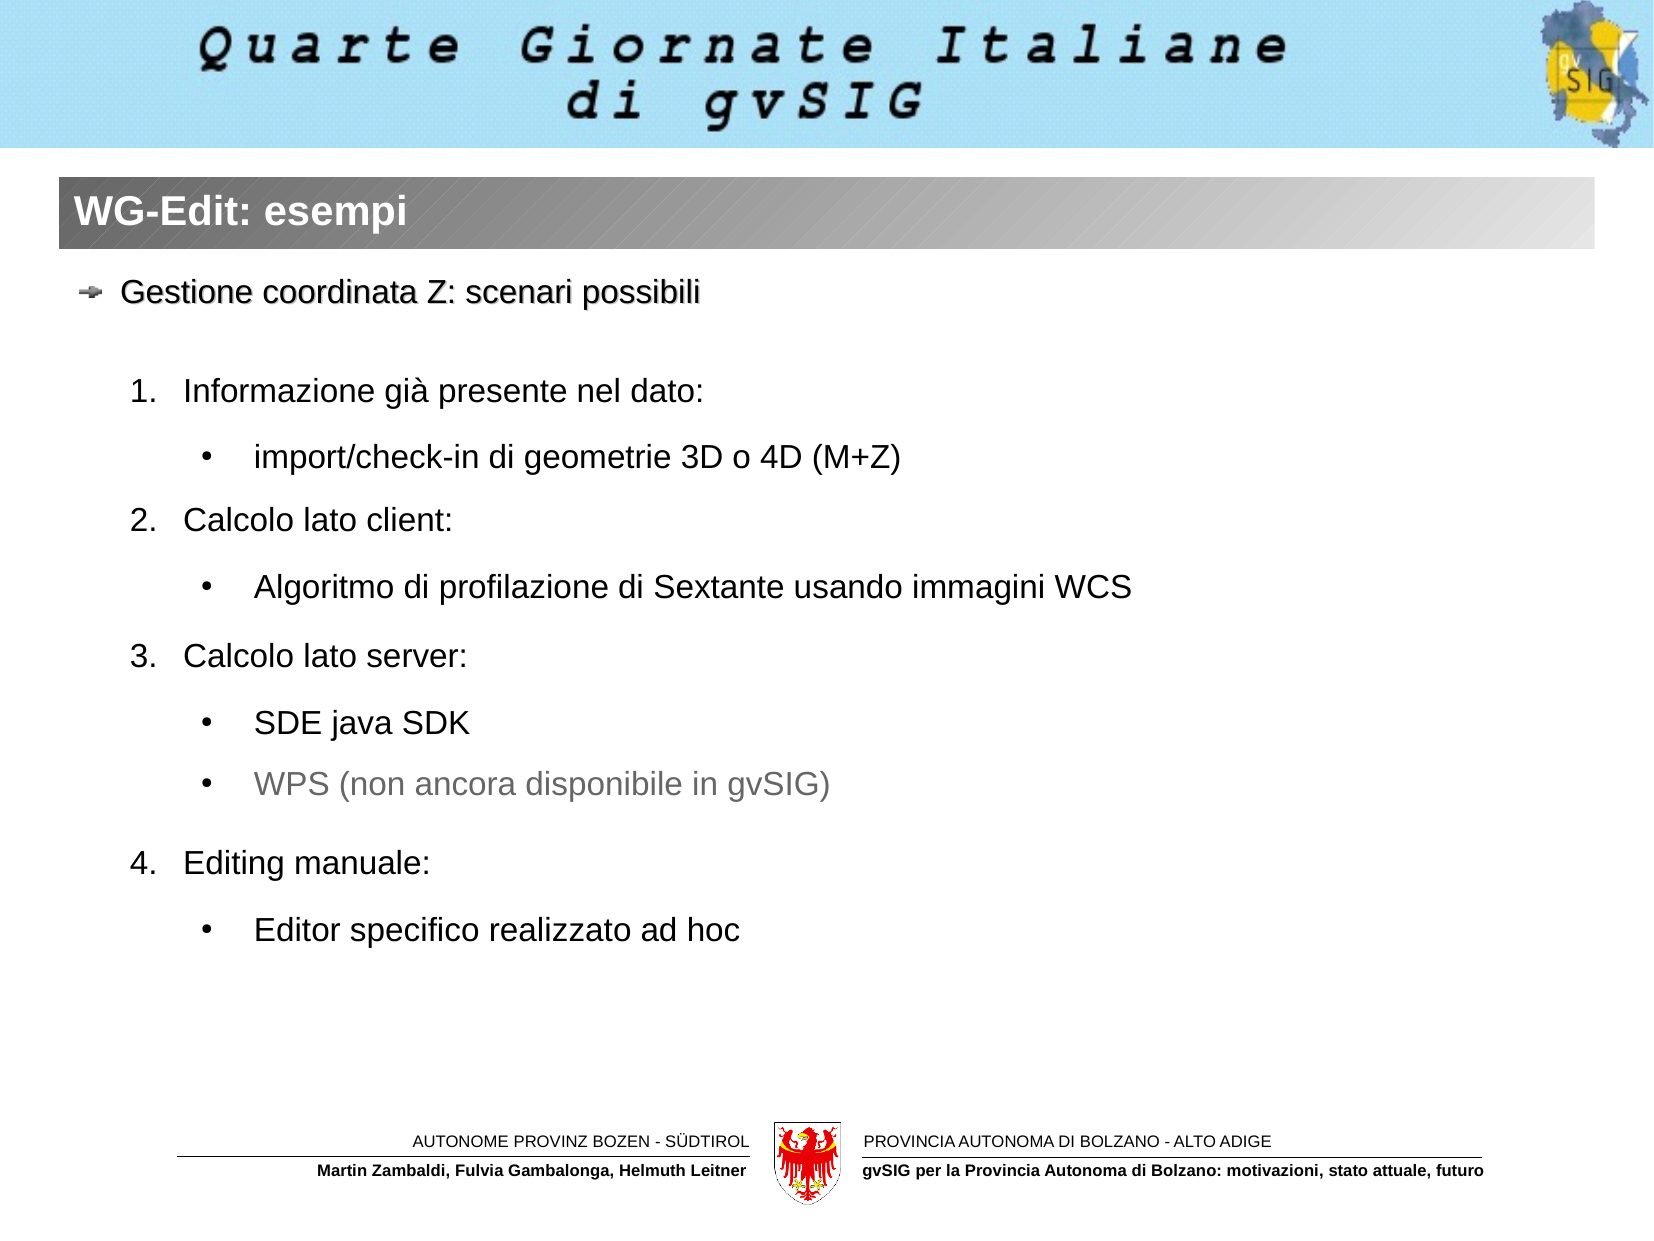

WG-Edit: esempi
 Gestione coordinata Z: scenari possibili
# Informazione già presente nel dato:
import/check-in di geometrie 3D o 4D (M+Z)
Calcolo lato client:
Algoritmo di profilazione di Sextante usando immagini WCS
Calcolo lato server:
SDE java SDK
WPS (non ancora disponibile in gvSIG)
Editing manuale:
Editor specifico realizzato ad hoc